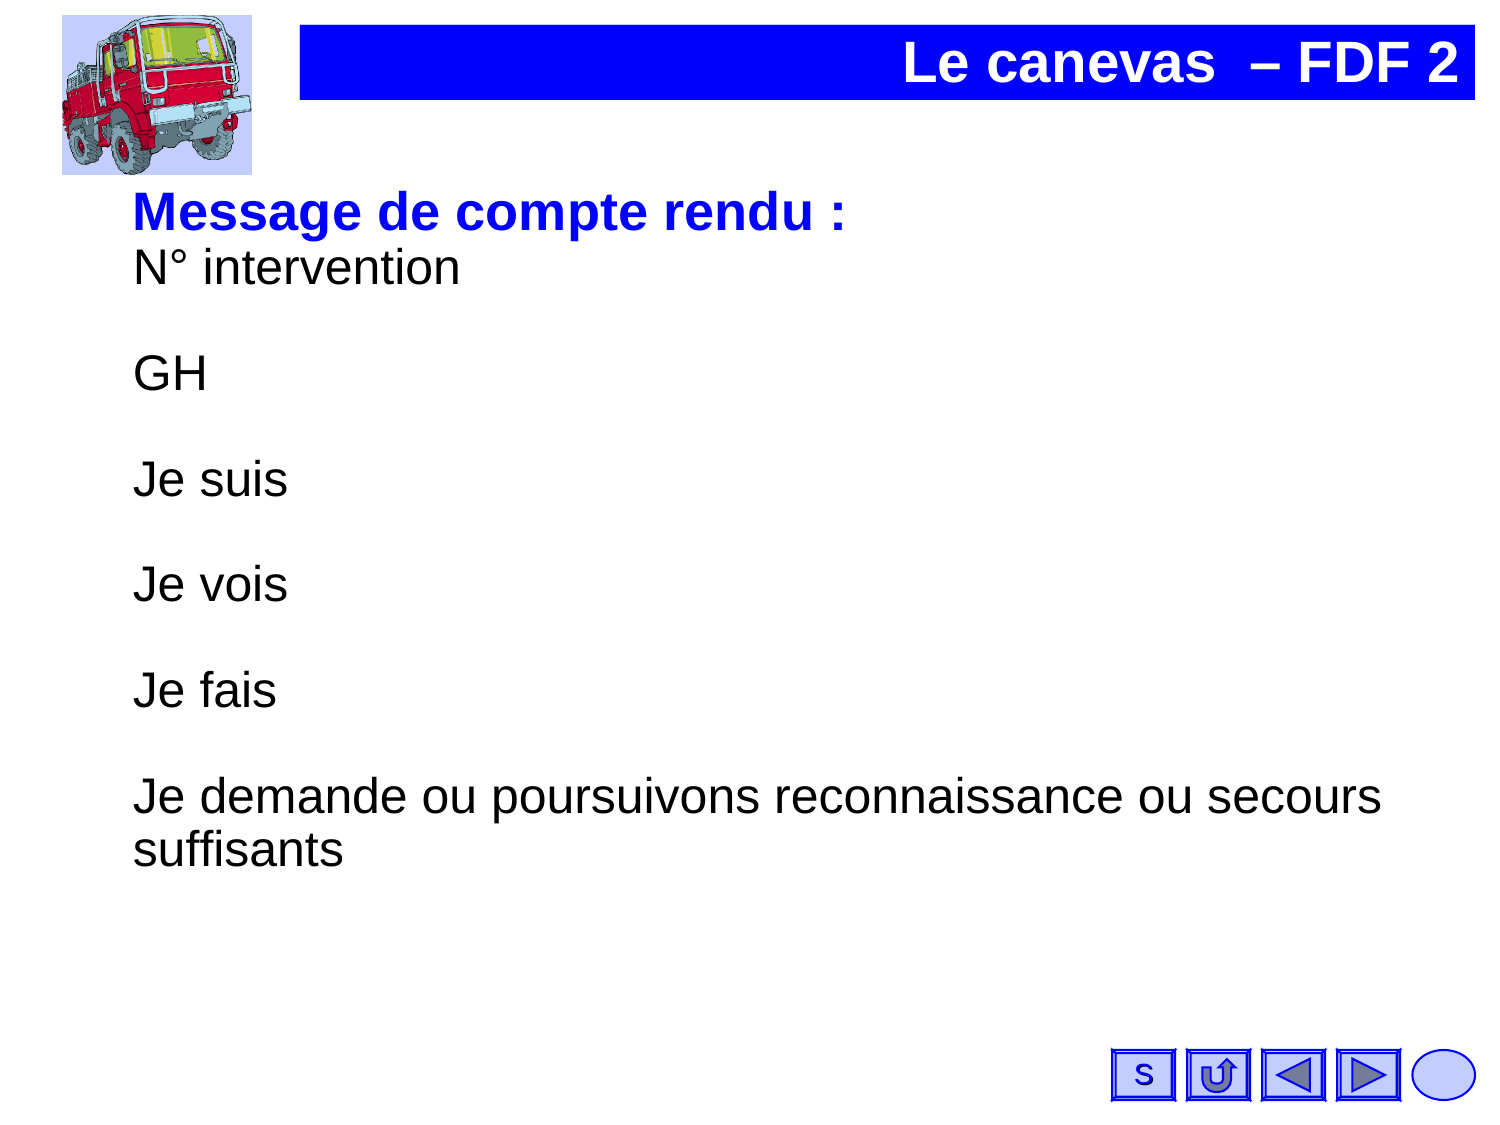

Le canevas – FDF 2
Message de compte rendu :
N° intervention
GH
Je suis
Je vois
Je fais
Je demande ou poursuivons reconnaissance ou secours suffisants